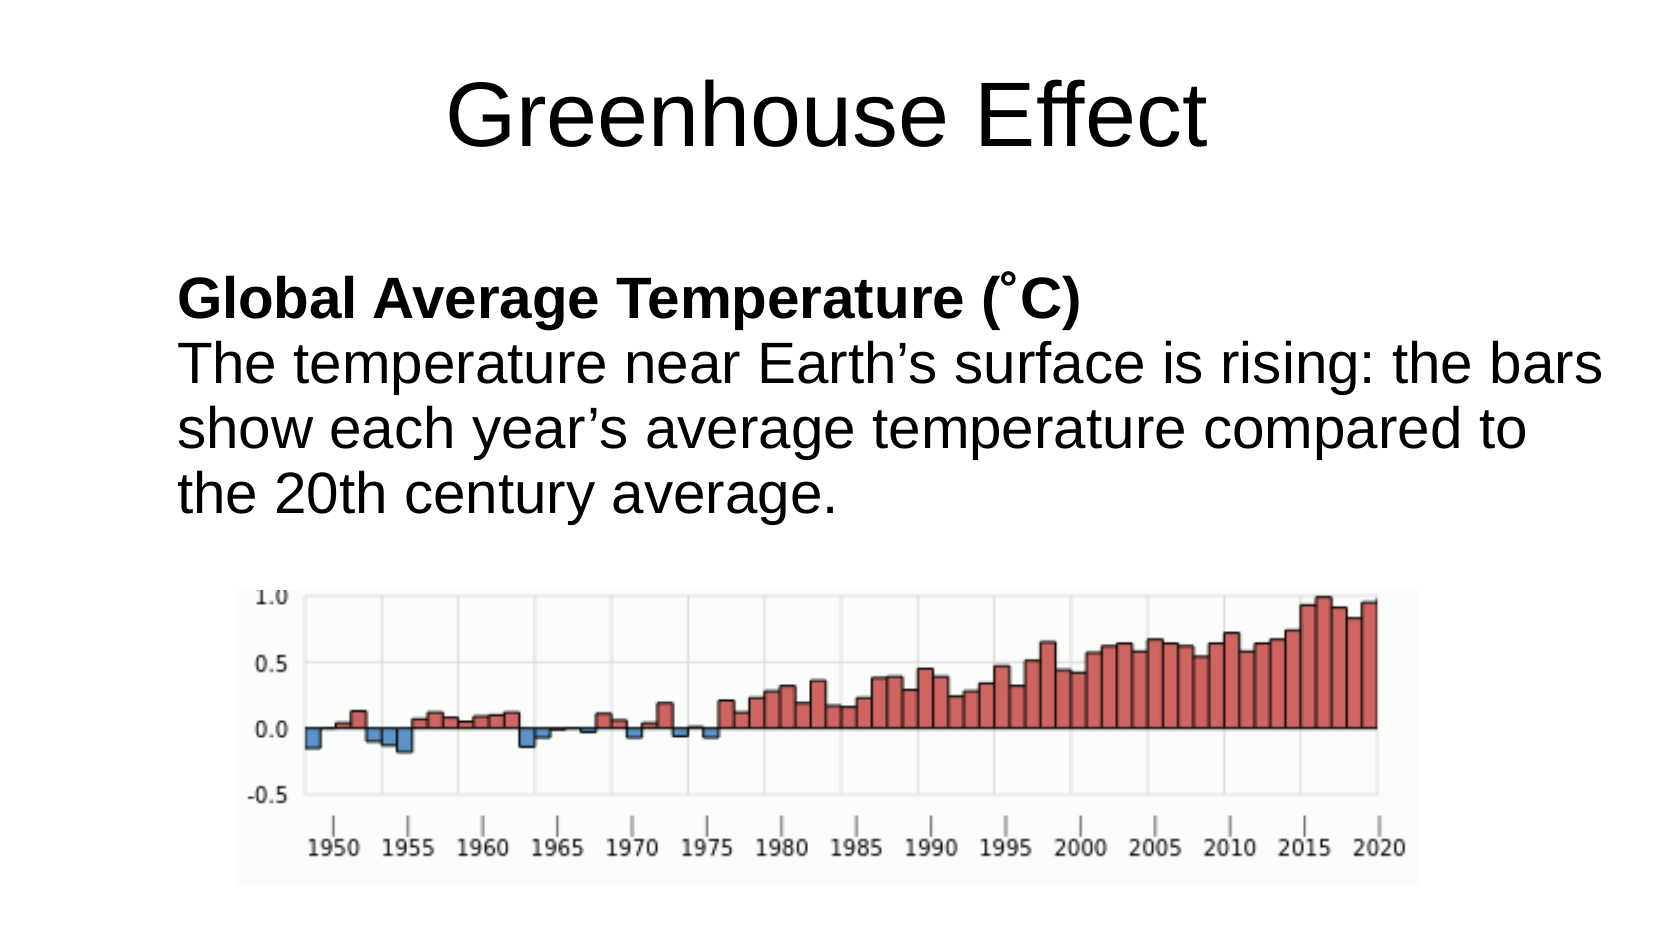

# Greenhouse Effect
Global Average Temperature (˚C)
The temperature near Earth’s surface is rising: the bars show each year’s average temperature compared to the 20th century average.